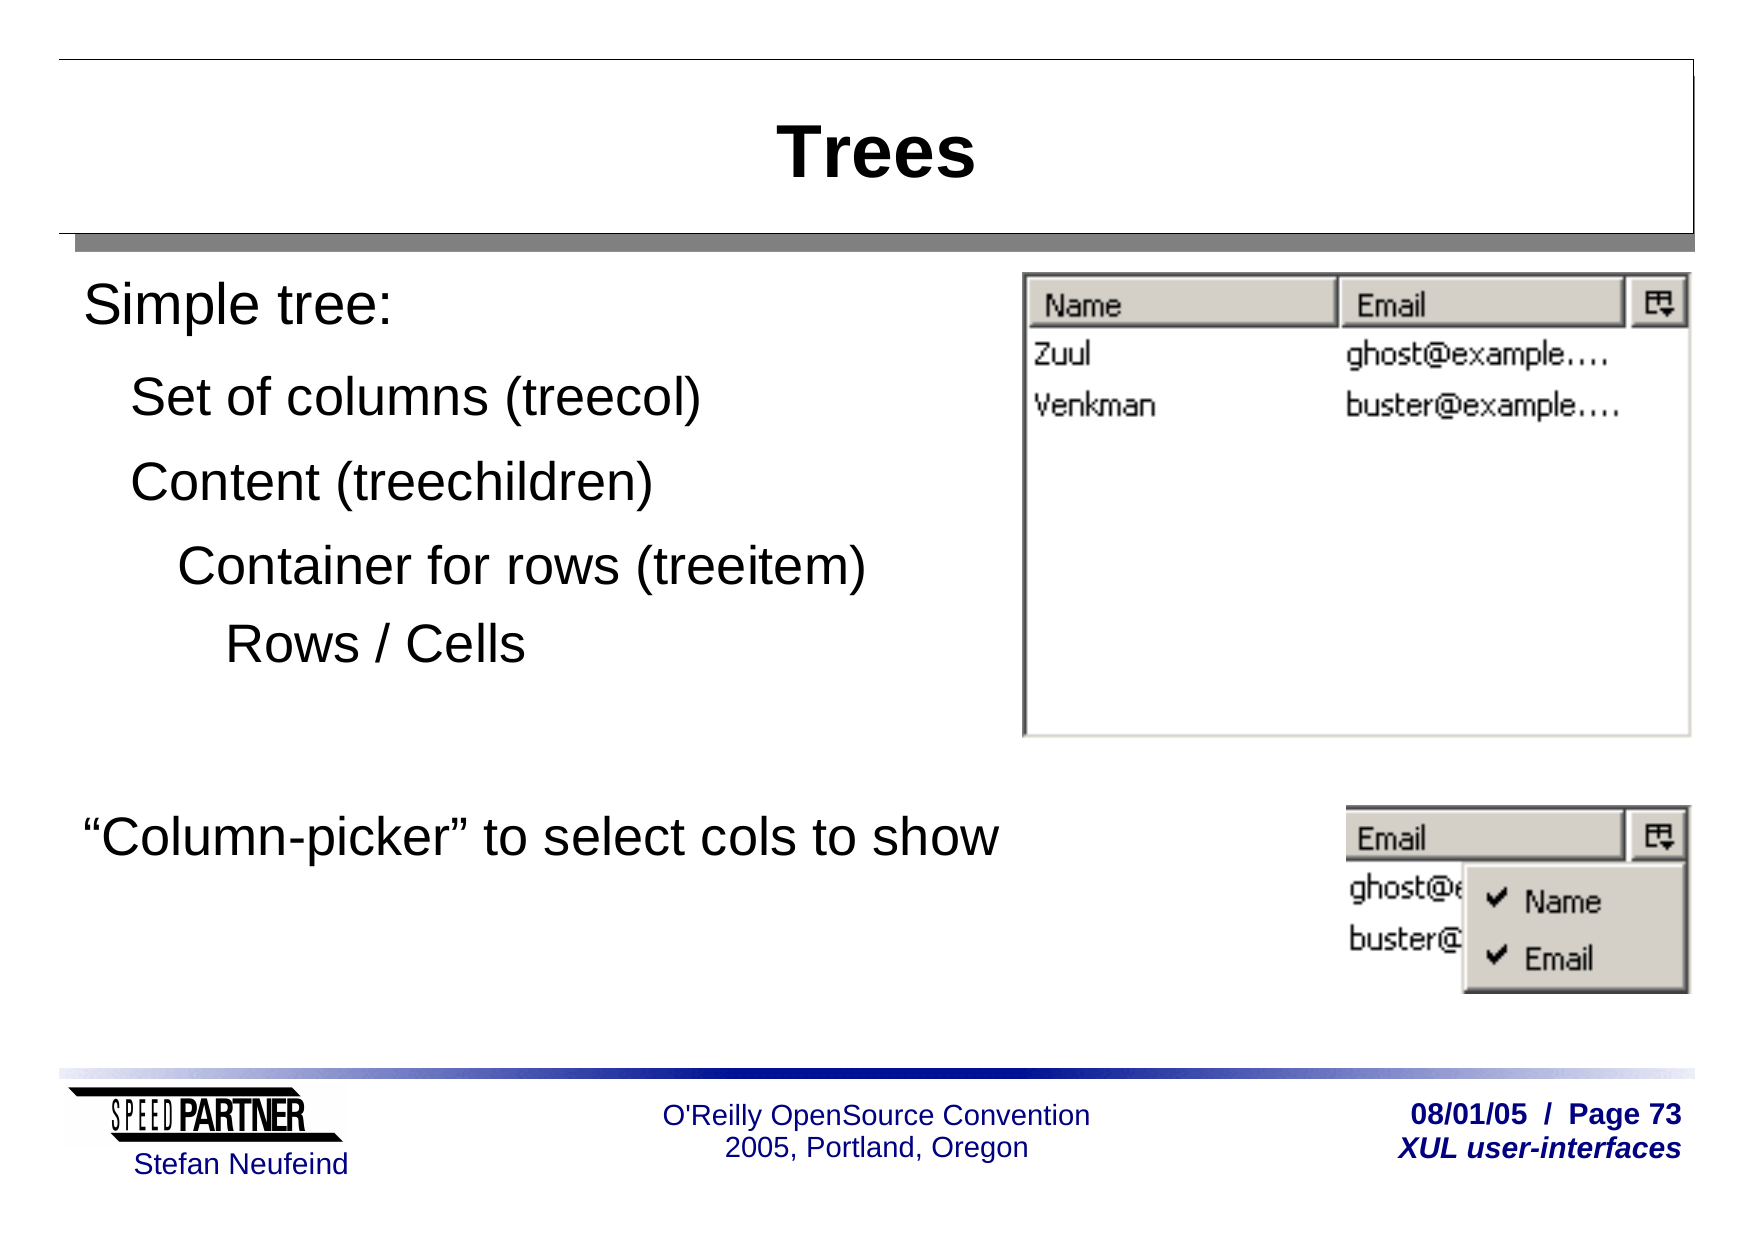

# Trees
Simple tree:
Set of columns (treecol)
Content (treechildren)
Container for rows (treeitem)
Rows / Cells
“Column-picker” to select cols to show